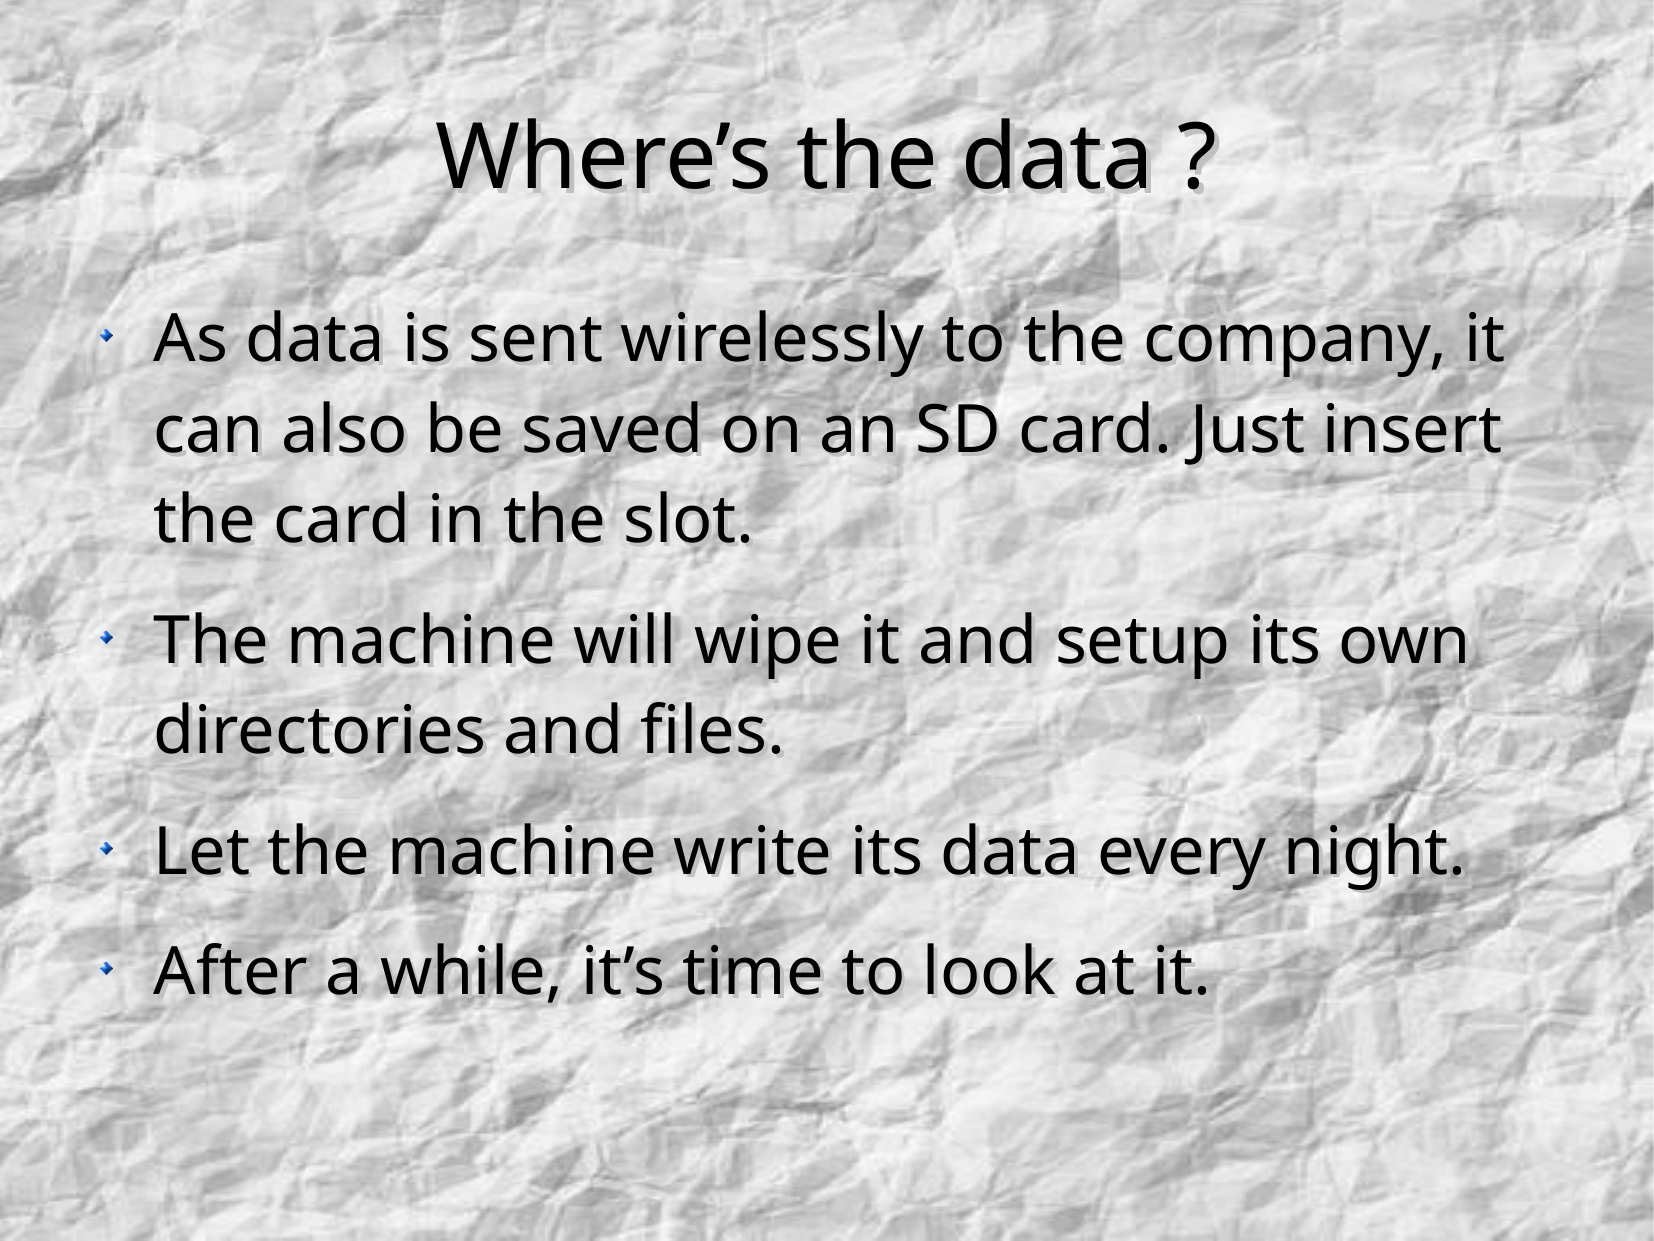

# Where’s the data ?
As data is sent wirelessly to the company, it can also be saved on an SD card. Just insert the card in the slot.
The machine will wipe it and setup its own directories and files.
Let the machine write its data every night.
After a while, it’s time to look at it.